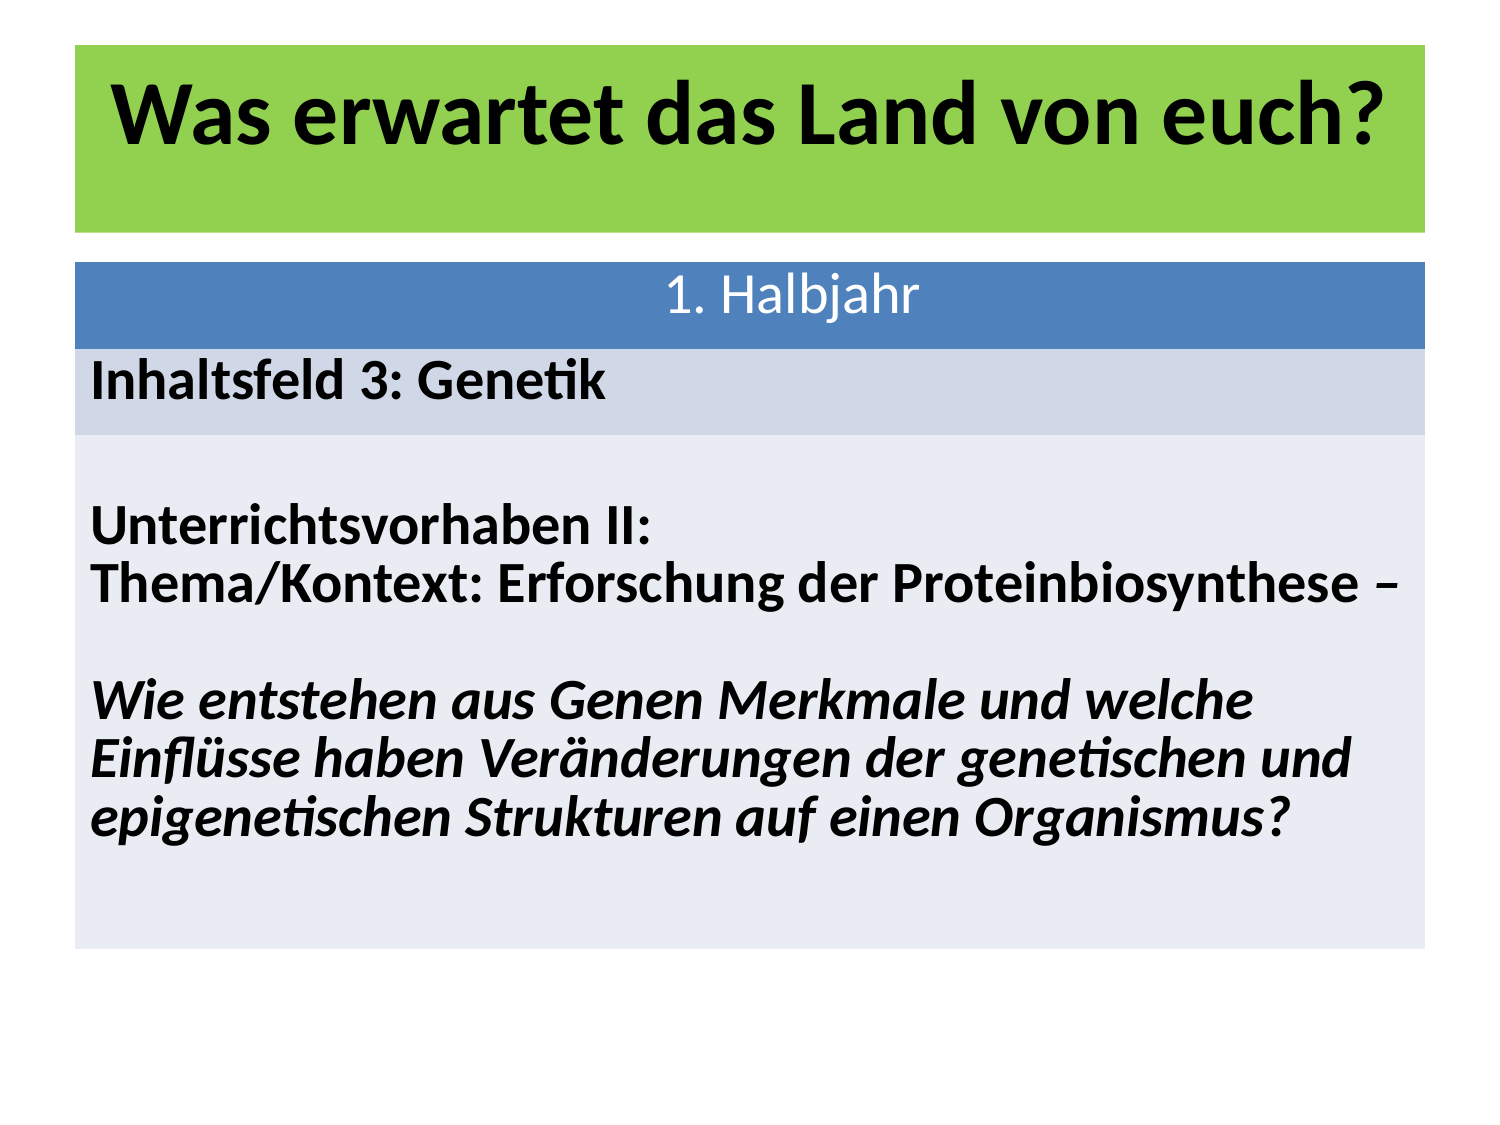

# Was erwartet das Land von euch?
| 1. Halbjahr |
| --- |
| Inhaltsfeld 3: Genetik |
| Unterrichtsvorhaben II: Thema/Kontext: Erforschung der Proteinbiosynthese – Wie entstehen aus Genen Merkmale und welche Einflüsse haben Veränderungen der genetischen und epigenetischen Strukturen auf einen Organismus? |